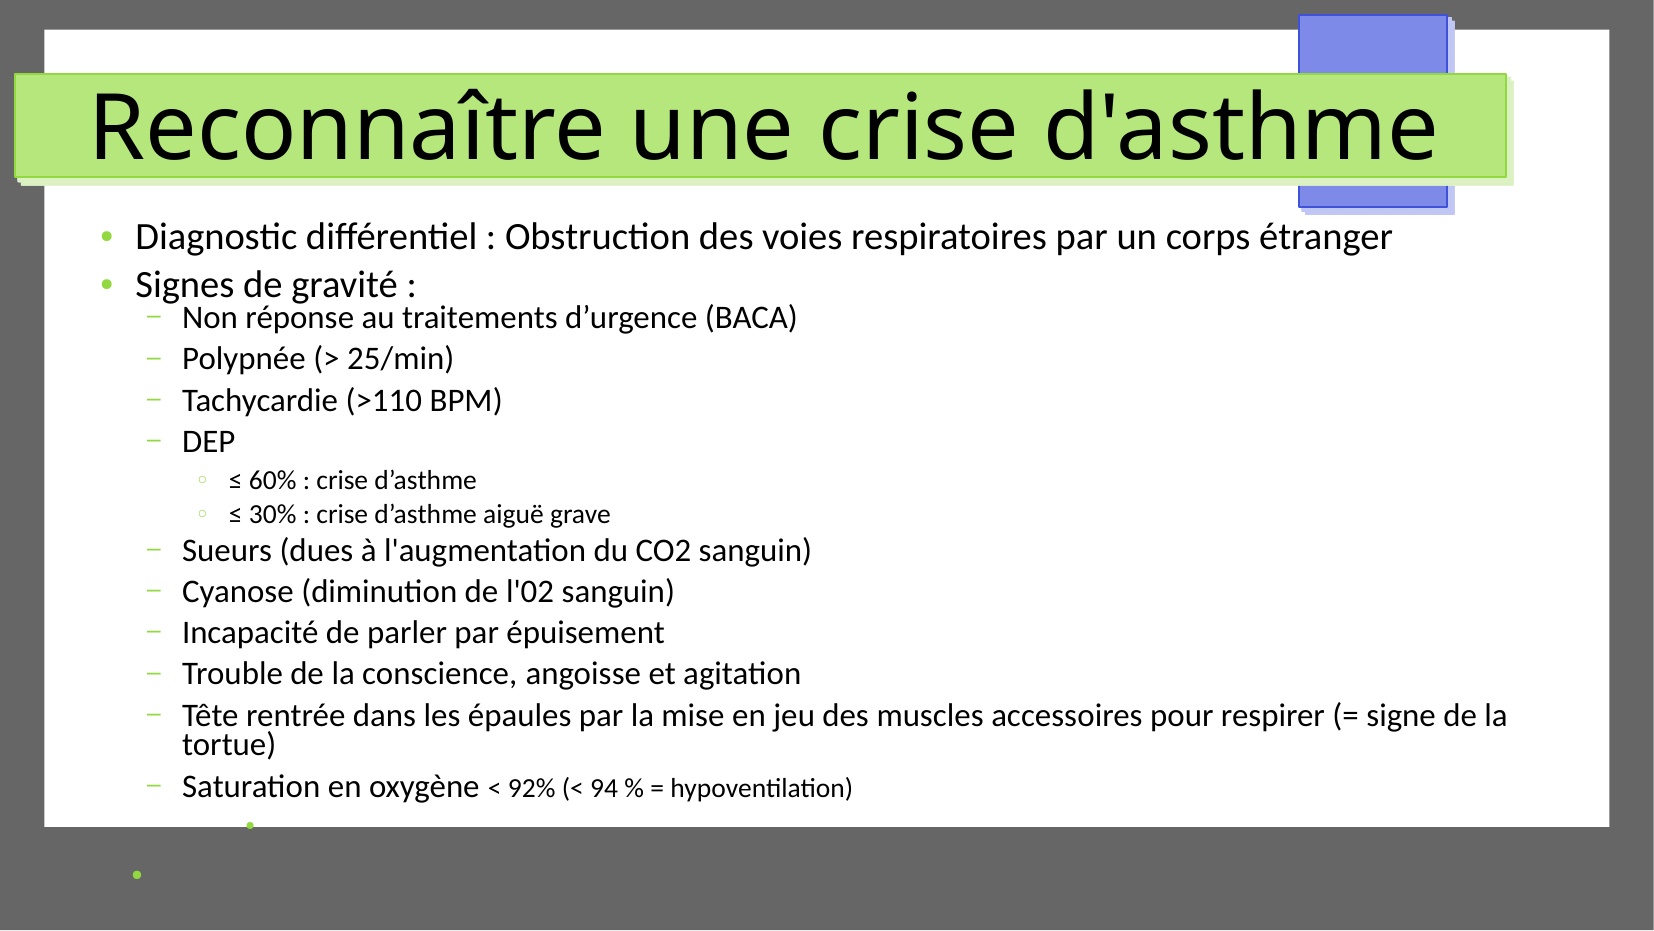

# Reconnaître une crise d'asthme
Diagnostic différentiel : Obstruction des voies respiratoires par un corps étranger
Signes de gravité :
Non réponse au traitements d’urgence (BACA)
Polypnée (> 25/min)
Tachycardie (>110 BPM)
DEP
≤ 60% : crise d’asthme
≤ 30% : crise d’asthme aiguë grave
Sueurs (dues à l'augmentation du CO2 sanguin)
Cyanose (diminution de l'02 sanguin)
Incapacité de parler par épuisement
Trouble de la conscience, angoisse et agitation
Tête rentrée dans les épaules par la mise en jeu des muscles accessoires pour respirer (= signe de la tortue)
Saturation en oxygène < 92% (< 94 % = hypoventilation)